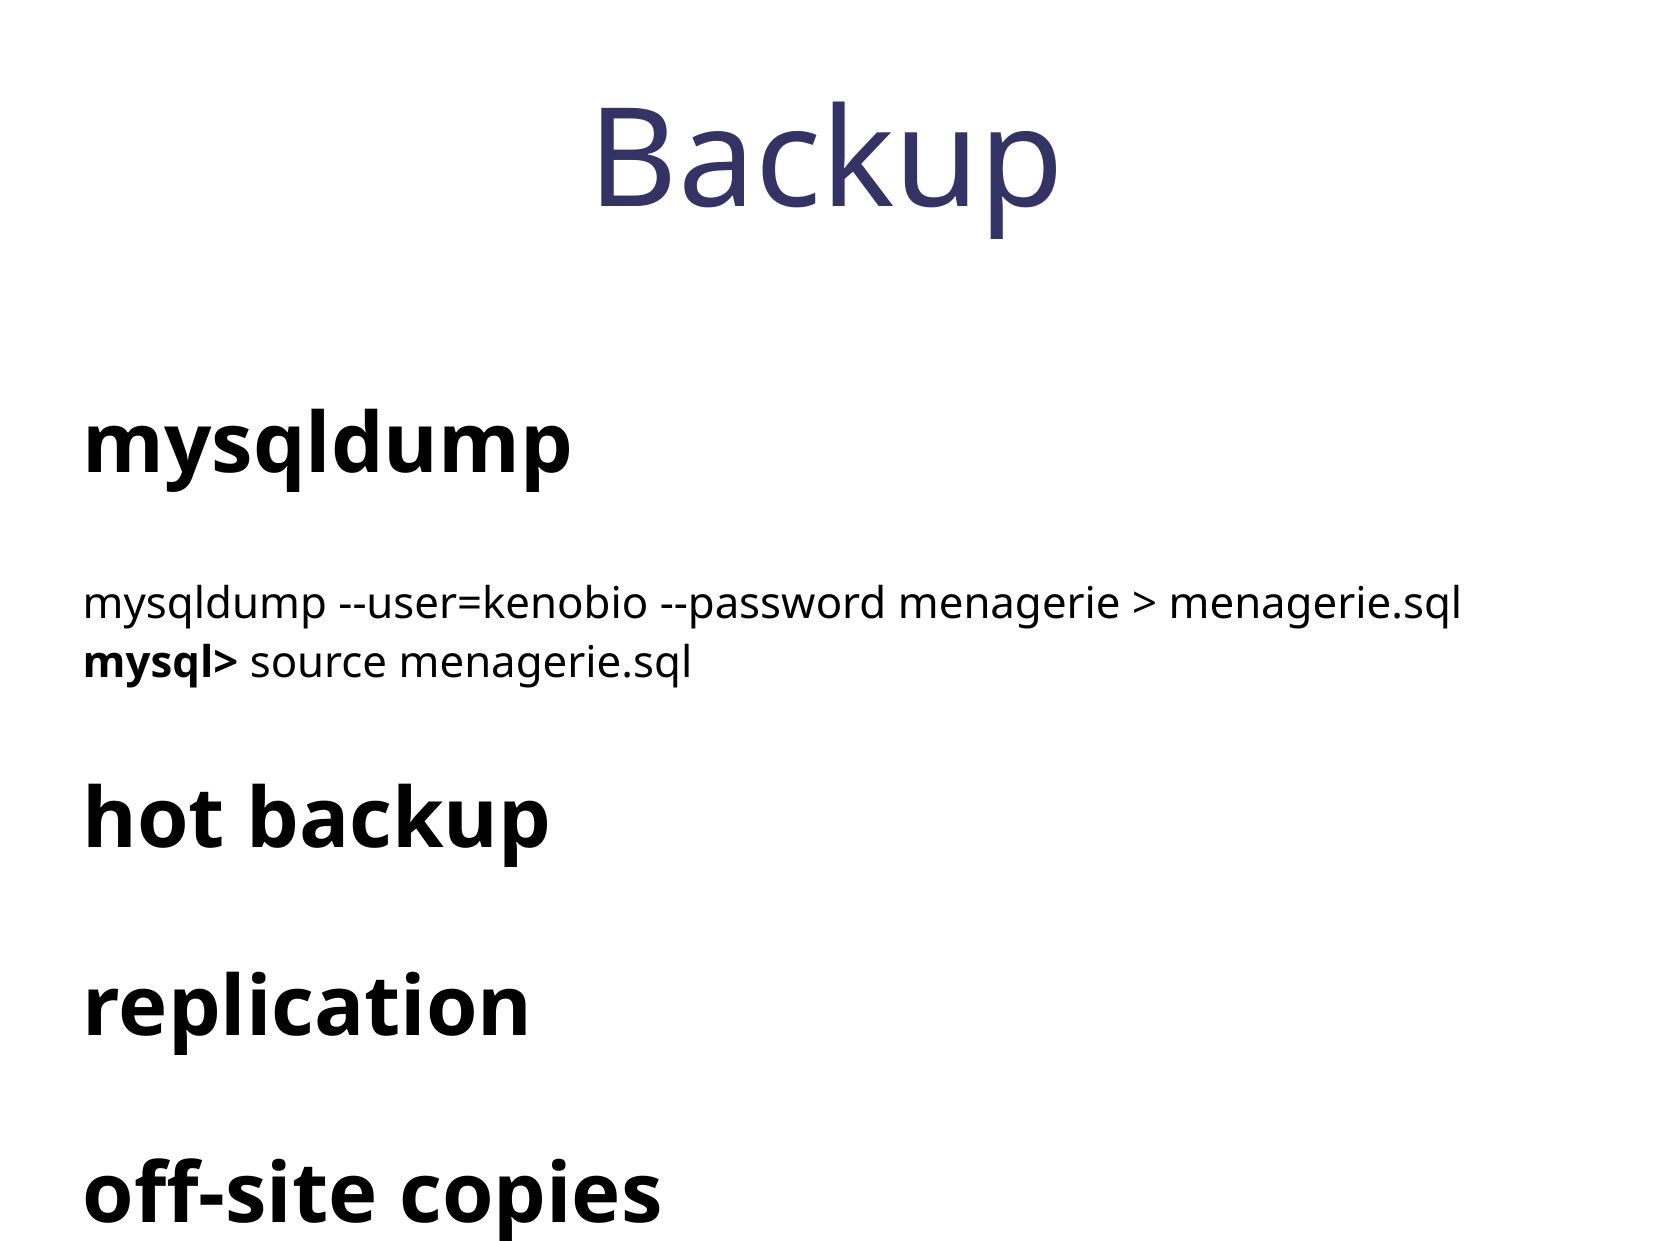

# Backup
mysqldump
mysqldump --user=kenobio --password menagerie > menagerie.sql
mysql> source menagerie.sql
hot backup
replication
off-site copies